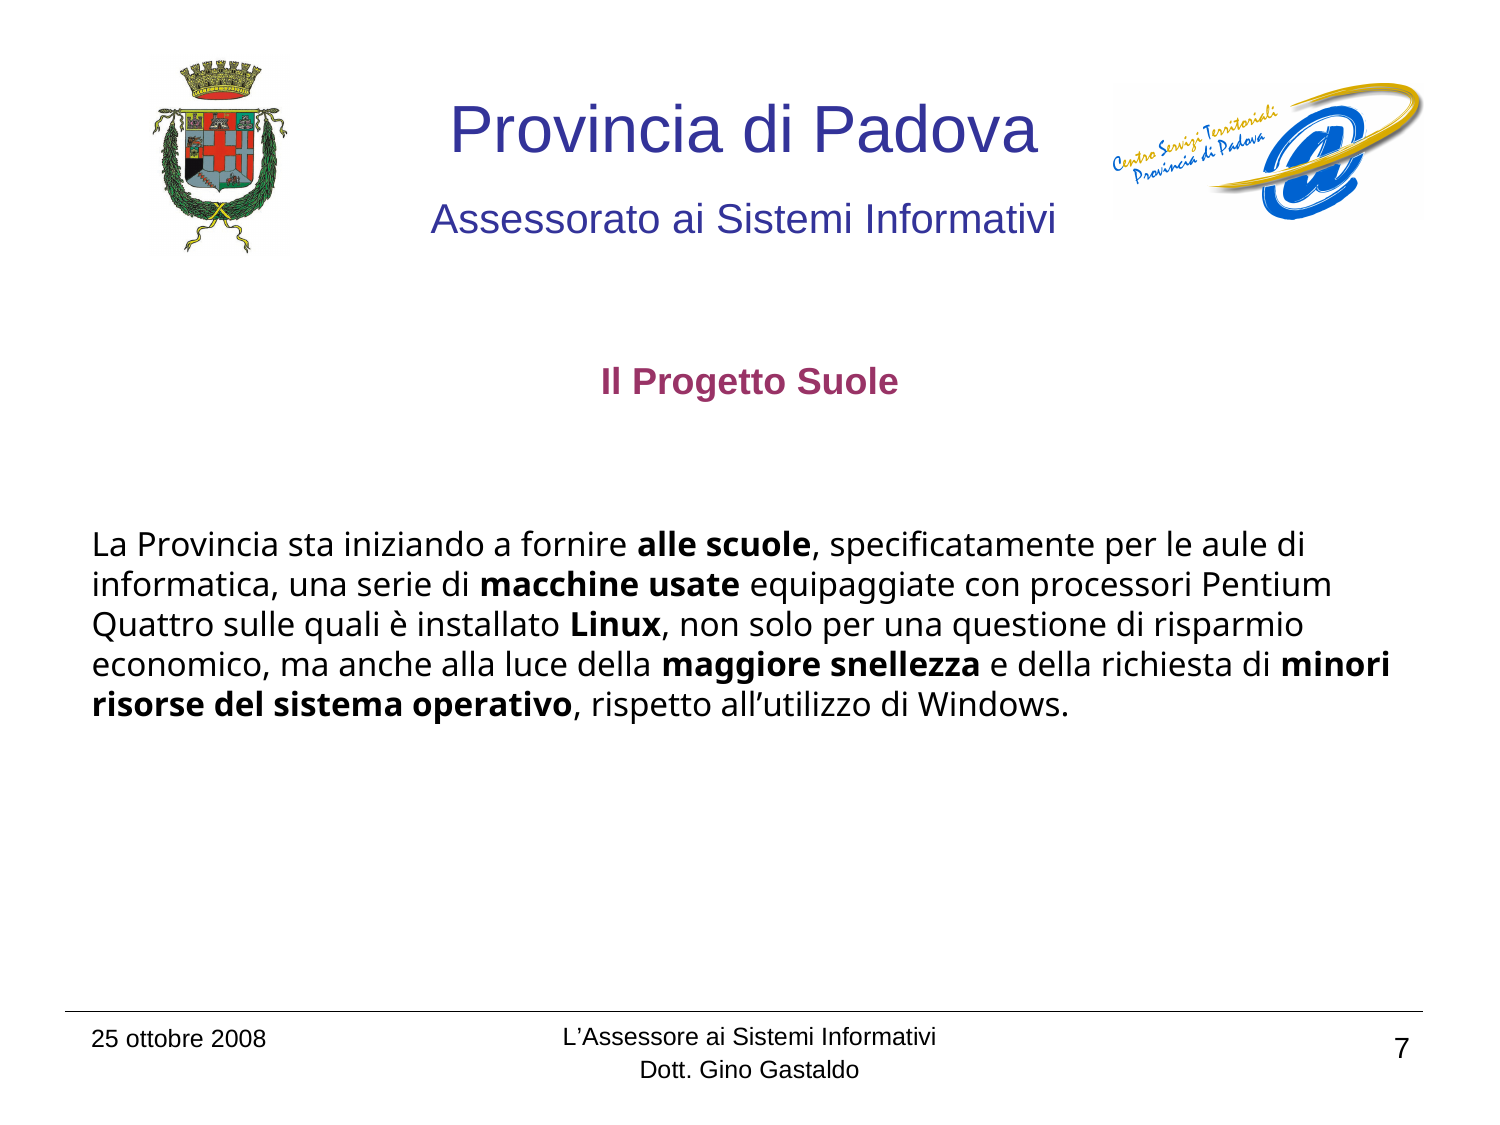

Il Progetto Suole
La Provincia sta iniziando a fornire alle scuole, specificatamente per le aule di informatica, una serie di macchine usate equipaggiate con processori Pentium Quattro sulle quali è installato Linux, non solo per una questione di risparmio economico, ma anche alla luce della maggiore snellezza e della richiesta di minori risorse del sistema operativo, rispetto all’utilizzo di Windows.
7